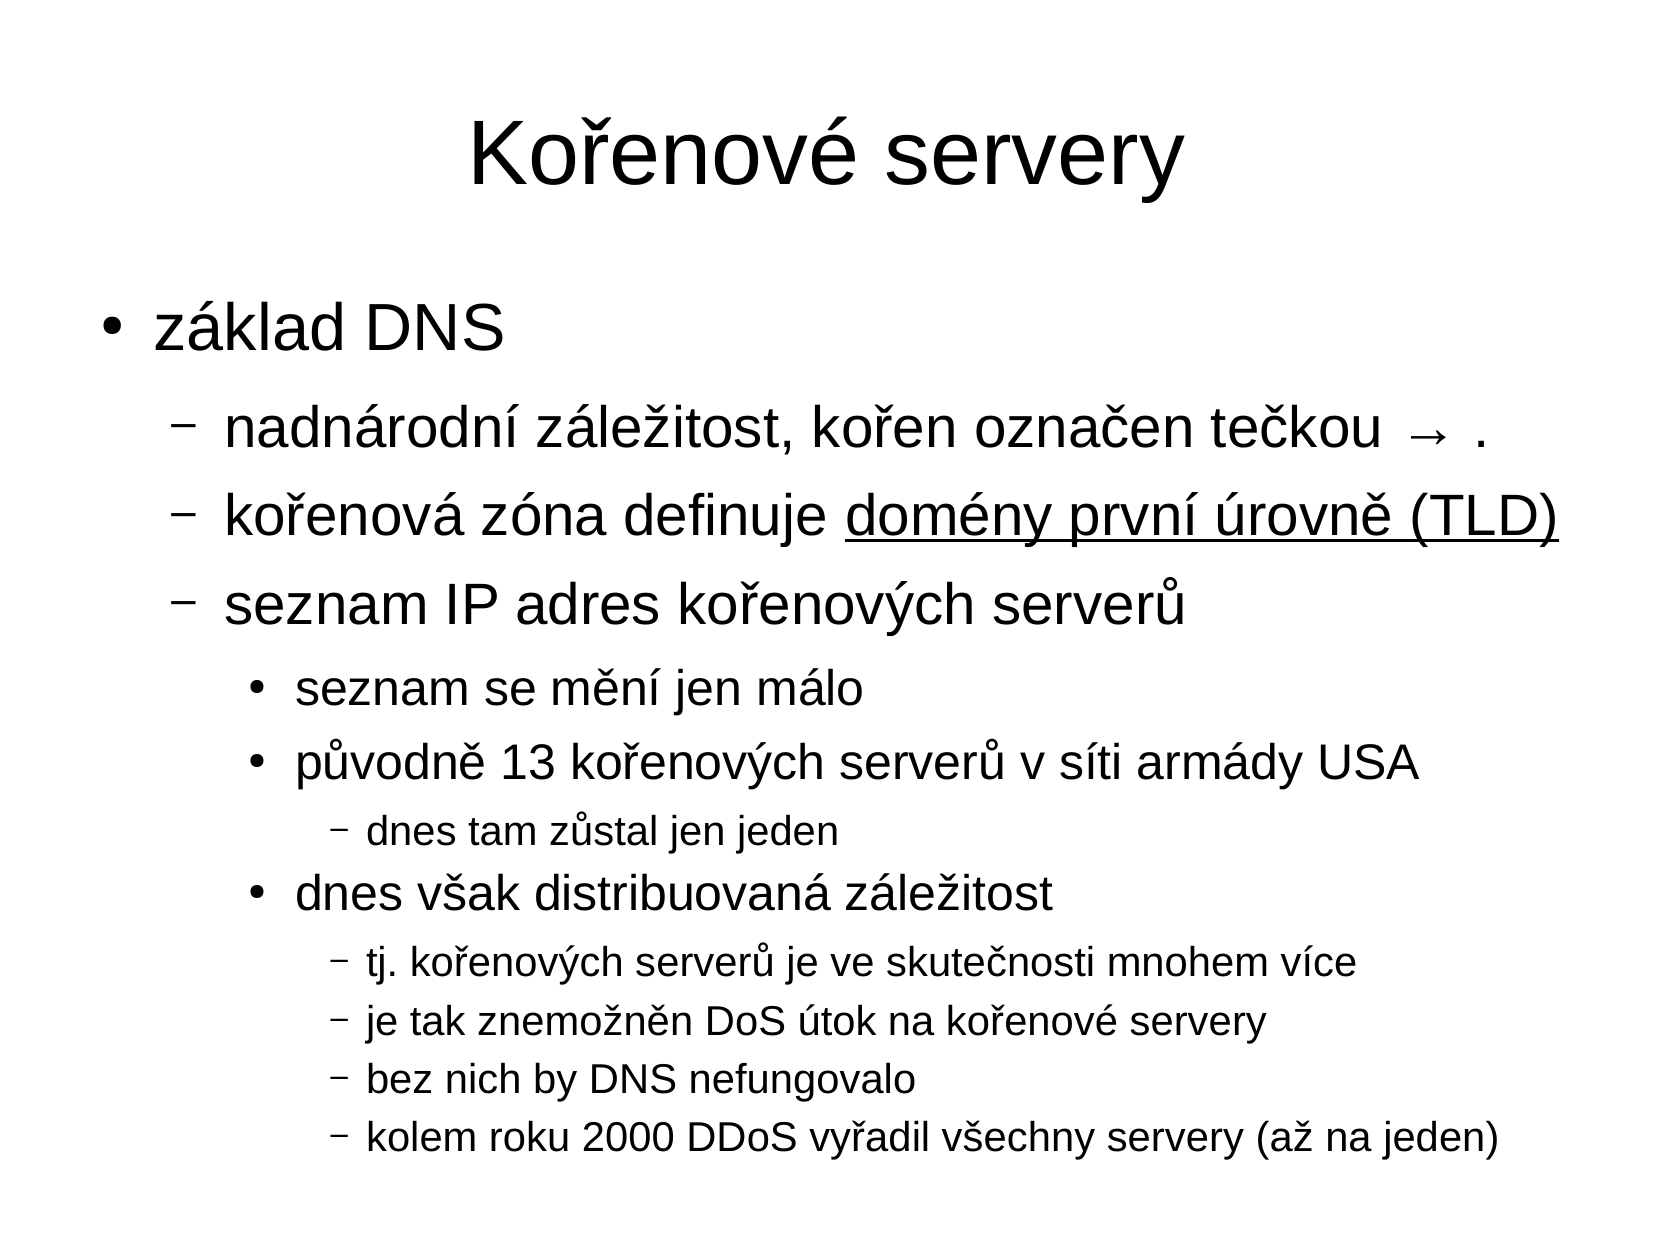

# Kořenové servery
základ DNS
nadnárodní záležitost, kořen označen tečkou → .
kořenová zóna definuje domény první úrovně (TLD)
seznam IP adres kořenových serverů
seznam se mění jen málo
původně 13 kořenových serverů v síti armády USA
dnes tam zůstal jen jeden
dnes však distribuovaná záležitost
tj. kořenových serverů je ve skutečnosti mnohem více
je tak znemožněn DoS útok na kořenové servery
bez nich by DNS nefungovalo
kolem roku 2000 DDoS vyřadil všechny servery (až na jeden)